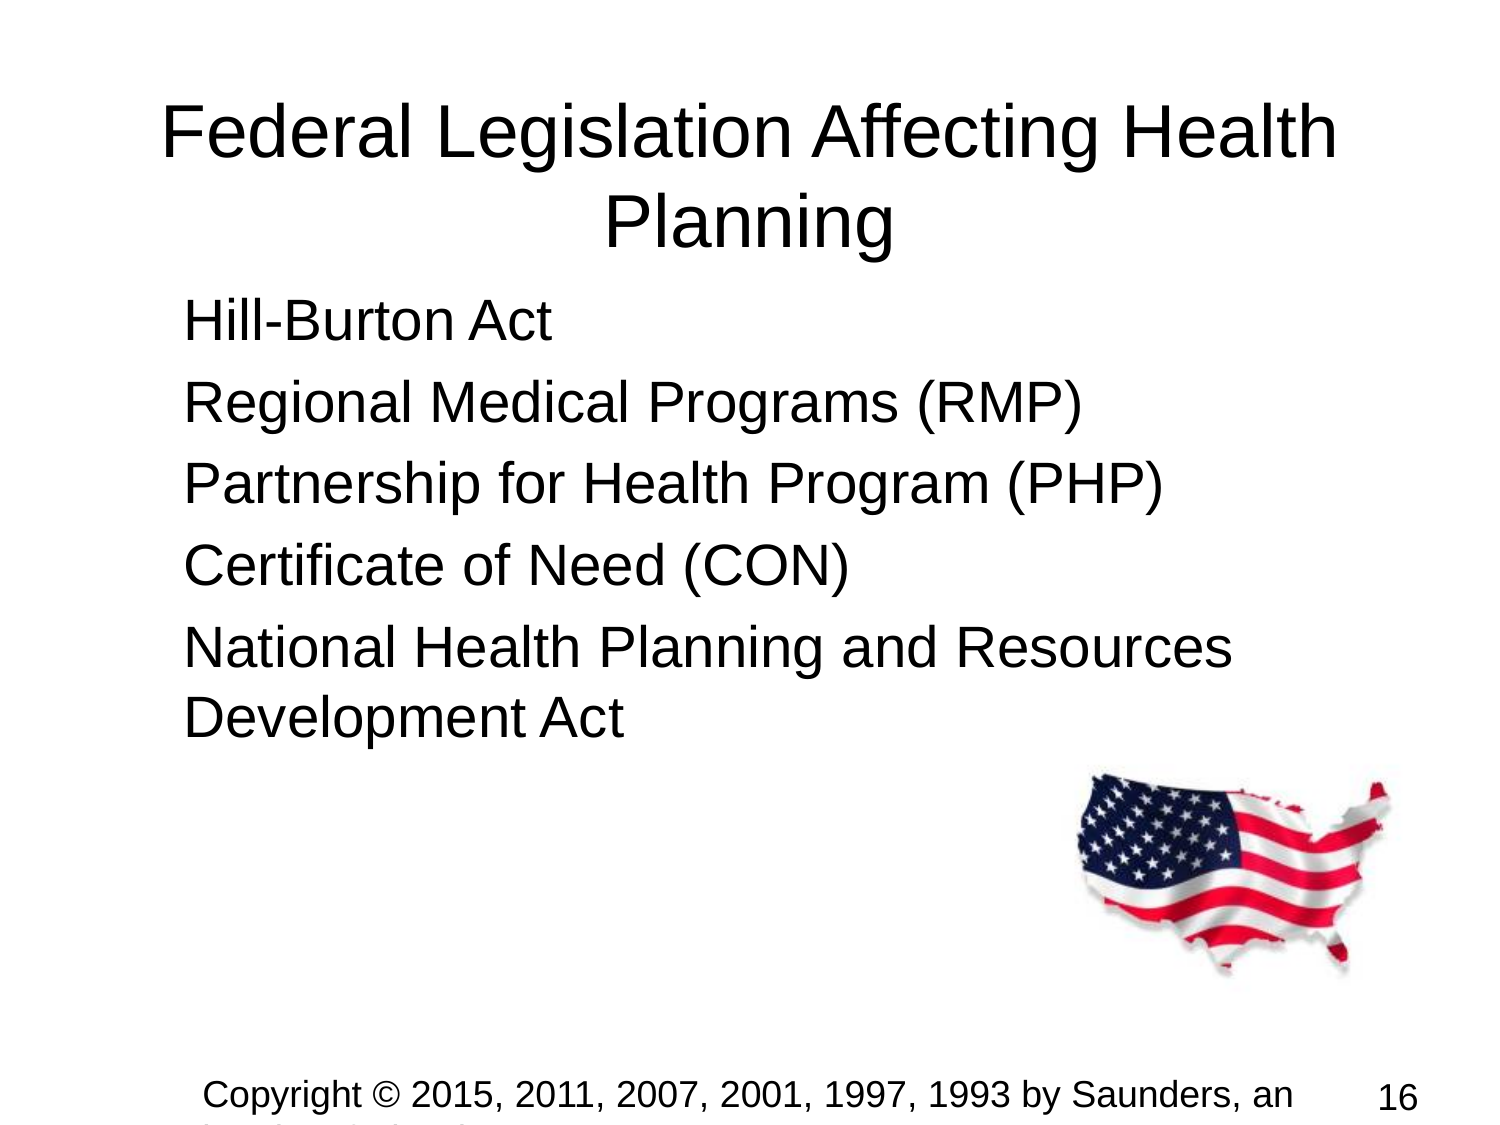

# Federal Legislation Affecting Health Planning
Hill-Burton Act
Regional Medical Programs (RMP)
Partnership for Health Program (PHP)
Certificate of Need (CON)
National Health Planning and Resources Development Act
Copyright © 2015, 2011, 2007, 2001, 1997, 1993 by Saunders, an imprint of Elsevier Inc.